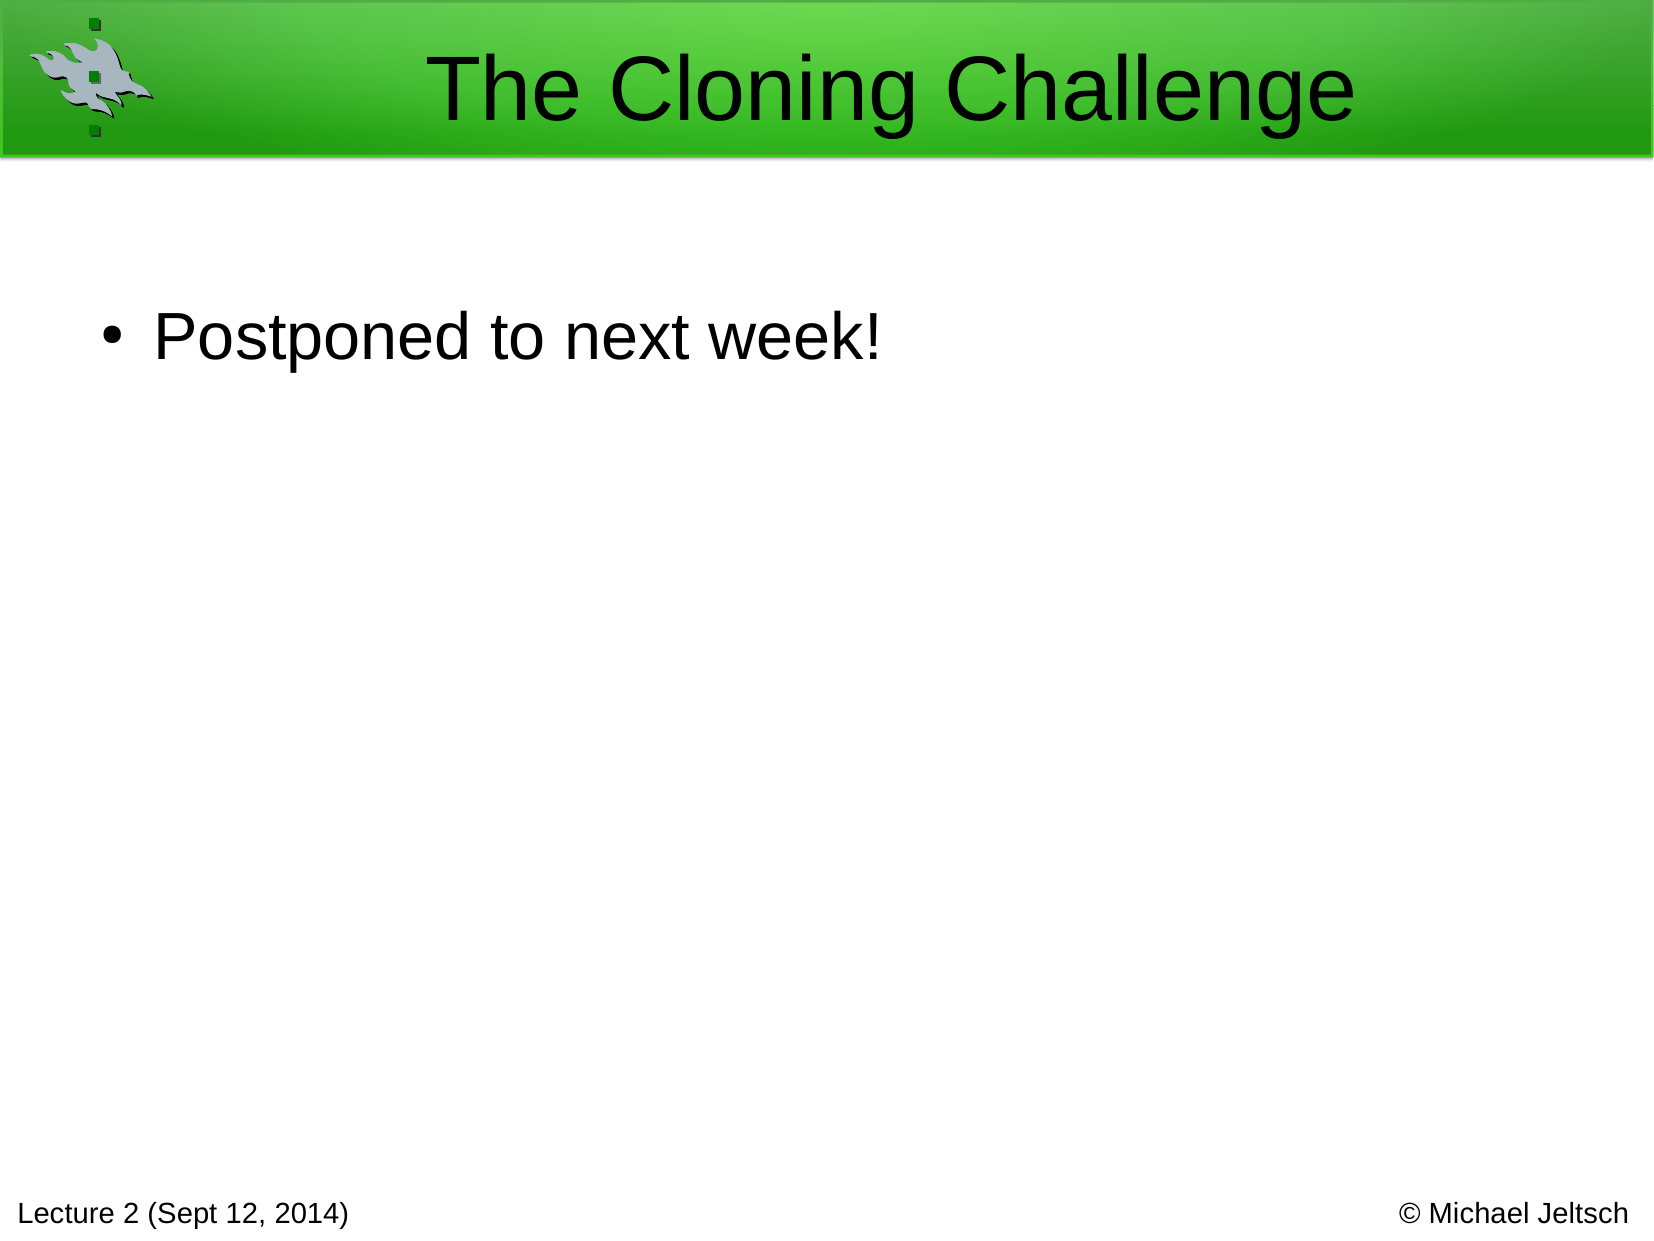

# The Cloning Challenge
Postponed to next week!